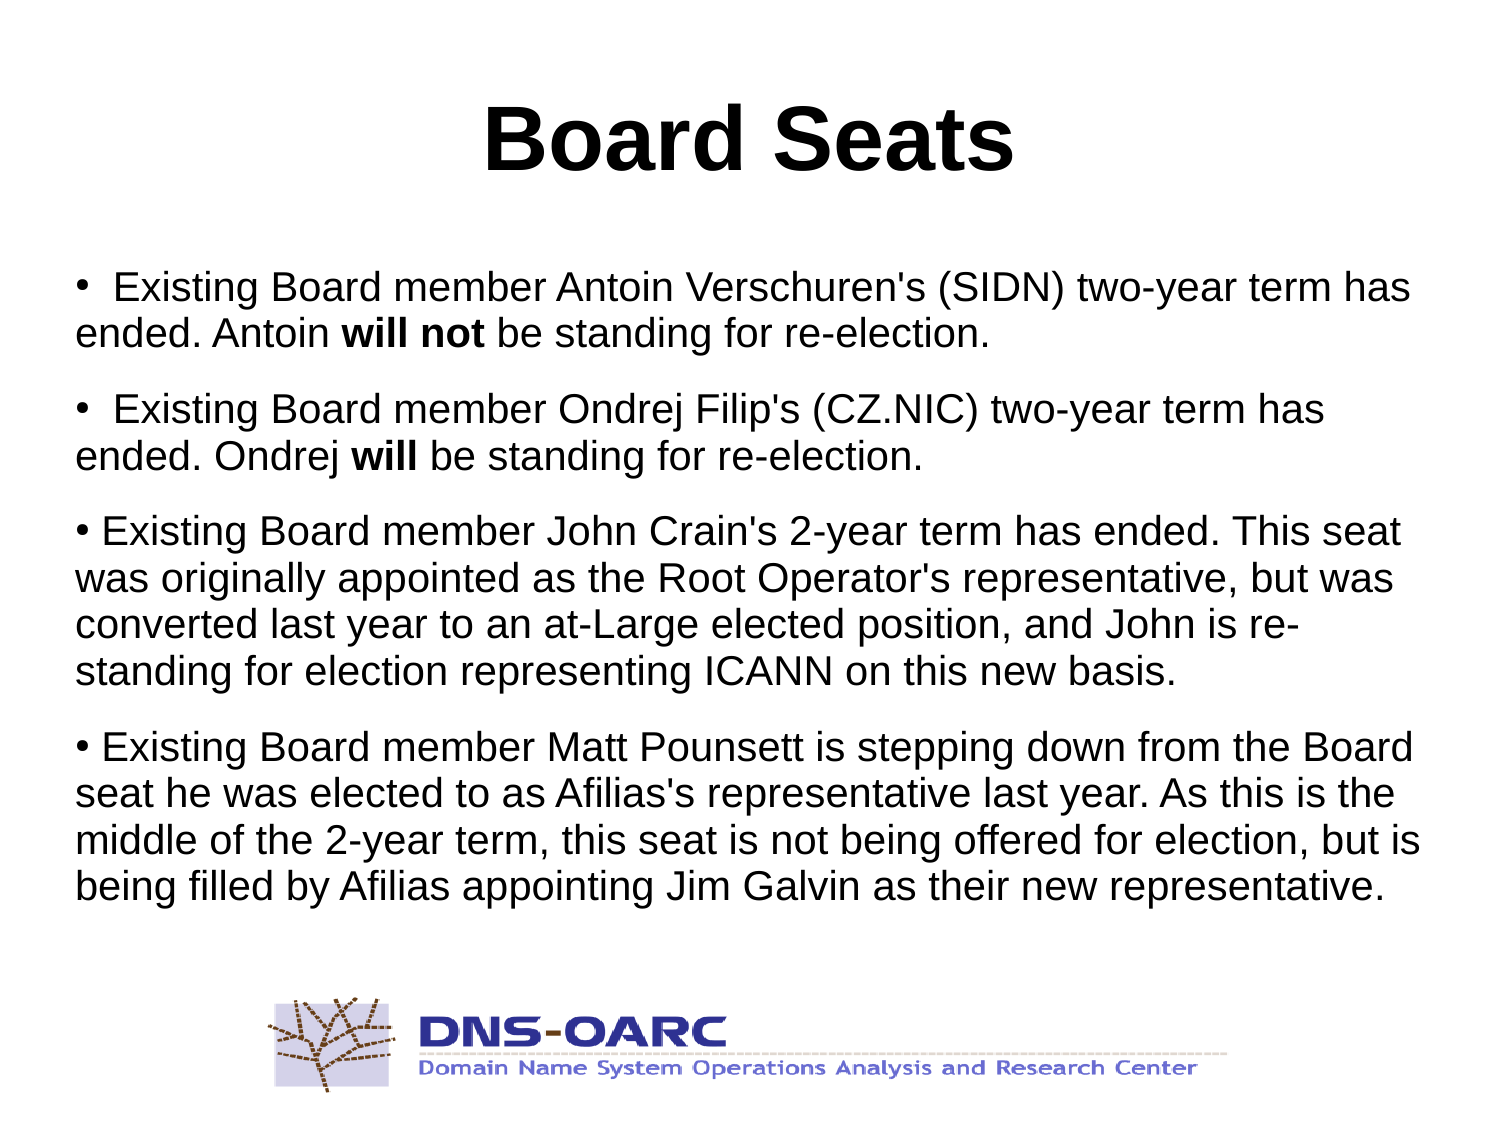

# Board Seats
 Existing Board member Antoin Verschuren's (SIDN) two-year term has ended. Antoin will not be standing for re-election.
 Existing Board member Ondrej Filip's (CZ.NIC) two-year term has ended. Ondrej will be standing for re-election.
 Existing Board member John Crain's 2-year term has ended. This seat was originally appointed as the Root Operator's representative, but was converted last year to an at-Large elected position, and John is re-standing for election representing ICANN on this new basis.
 Existing Board member Matt Pounsett is stepping down from the Board seat he was elected to as Afilias's representative last year. As this is the middle of the 2-year term, this seat is not being offered for election, but is being filled by Afilias appointing Jim Galvin as their new representative.